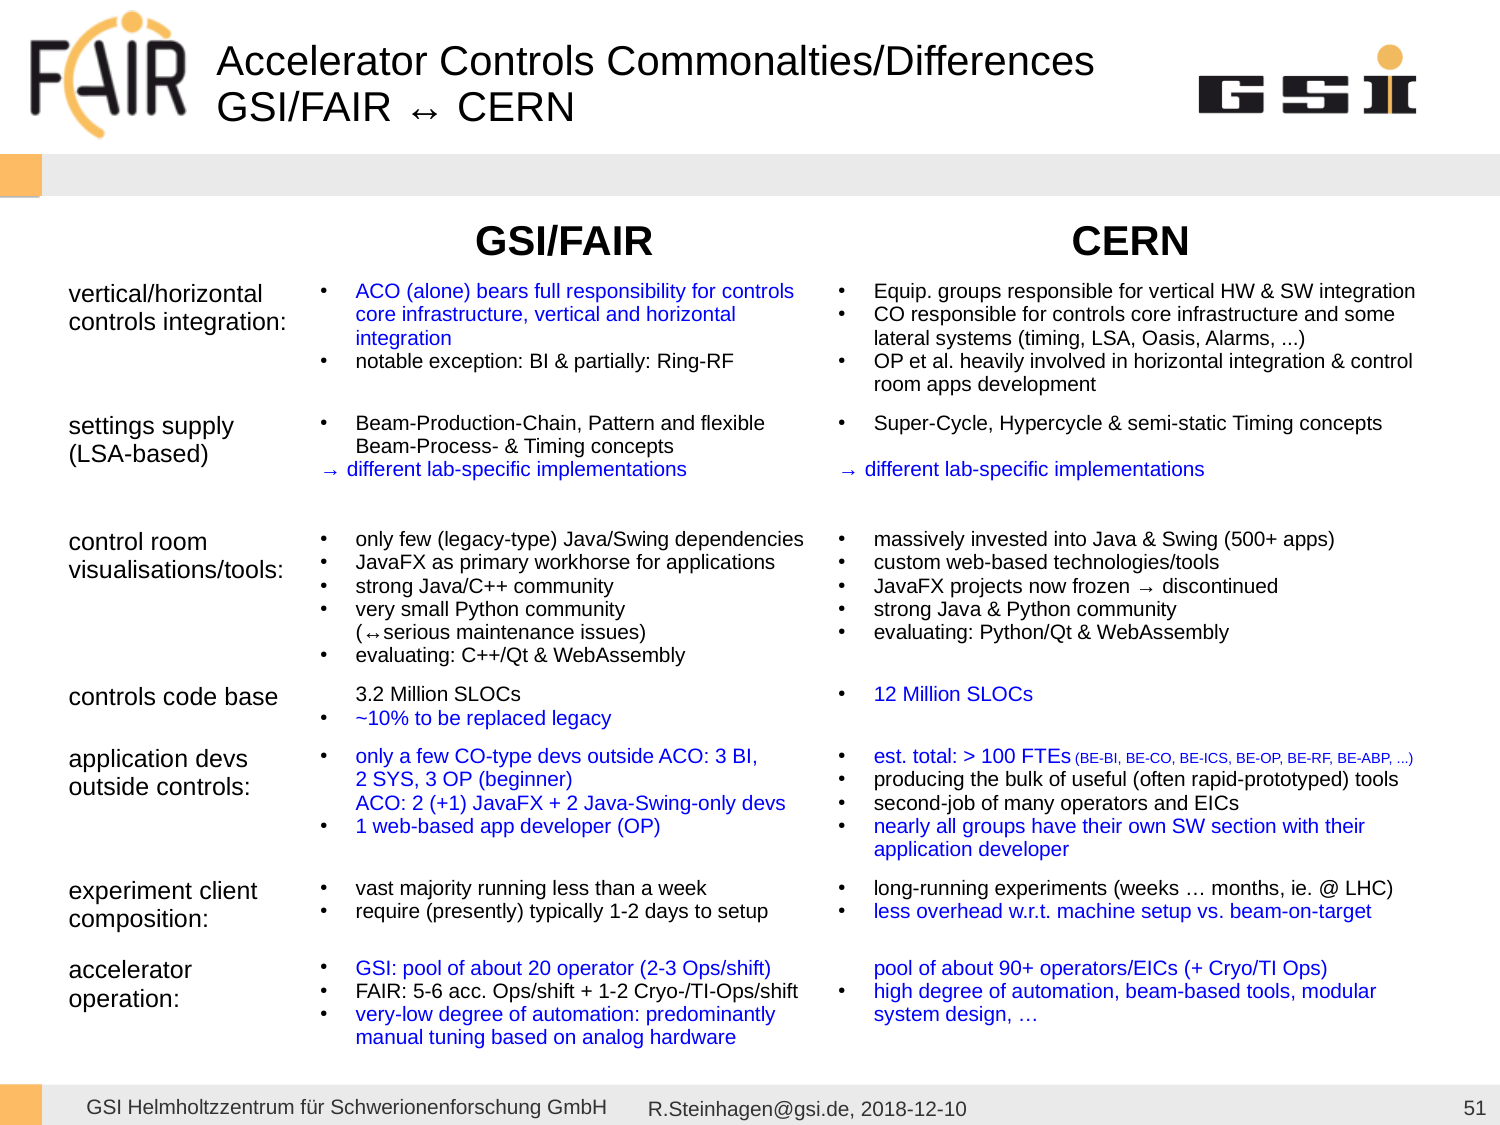

# Accelerator Controls Commonalties/Differences GSI/FAIR ↔ CERN
| | GSI/FAIR | CERN |
| --- | --- | --- |
| vertical/horizontal controls integration: | ACO (alone) bears full responsibility for controls core infrastructure, vertical and horizontal integration notable exception: BI & partially: Ring-RF | Equip. groups responsible for vertical HW & SW integration CO responsible for controls core infrastructure and some lateral systems (timing, LSA, Oasis, Alarms, ...) OP et al. heavily involved in horizontal integration & control room apps development |
| settings supply (LSA-based) | Beam-Production-Chain, Pattern and flexible Beam-Process- & Timing concepts → different lab-specific implementations | Super-Cycle, Hypercycle & semi-static Timing concepts → different lab-specific implementations |
| control room visualisations/tools: | only few (legacy-type) Java/Swing dependencies JavaFX as primary workhorse for applications strong Java/C++ community very small Python community (↔serious maintenance issues) evaluating: C++/Qt & WebAssembly | massively invested into Java & Swing (500+ apps) custom web-based technologies/tools JavaFX projects now frozen → discontinued strong Java & Python community evaluating: Python/Qt & WebAssembly |
| controls code base | 3.2 Million SLOCs ~10% to be replaced legacy | 12 Million SLOCs |
| application devs outside controls: | only a few CO-type devs outside ACO: 3 BI, 2 SYS, 3 OP (beginner) ACO: 2 (+1) JavaFX + 2 Java-Swing-only devs 1 web-based app developer (OP) | est. total: > 100 FTEs (BE-BI, BE-CO, BE-ICS, BE-OP, BE-RF, BE-ABP, ...) producing the bulk of useful (often rapid-prototyped) tools second-job of many operators and EICs nearly all groups have their own SW section with their application developer |
| experiment client composition: | vast majority running less than a week require (presently) typically 1-2 days to setup | long-running experiments (weeks … months, ie. @ LHC) less overhead w.r.t. machine setup vs. beam-on-target |
| accelerator operation: | GSI: pool of about 20 operator (2-3 Ops/shift) FAIR: 5-6 acc. Ops/shift + 1-2 Cryo-/TI-Ops/shift very-low degree of automation: predominantly manual tuning based on analog hardware | pool of about 90+ operators/EICs (+ Cryo/TI Ops) high degree of automation, beam-based tools, modular system design, … |